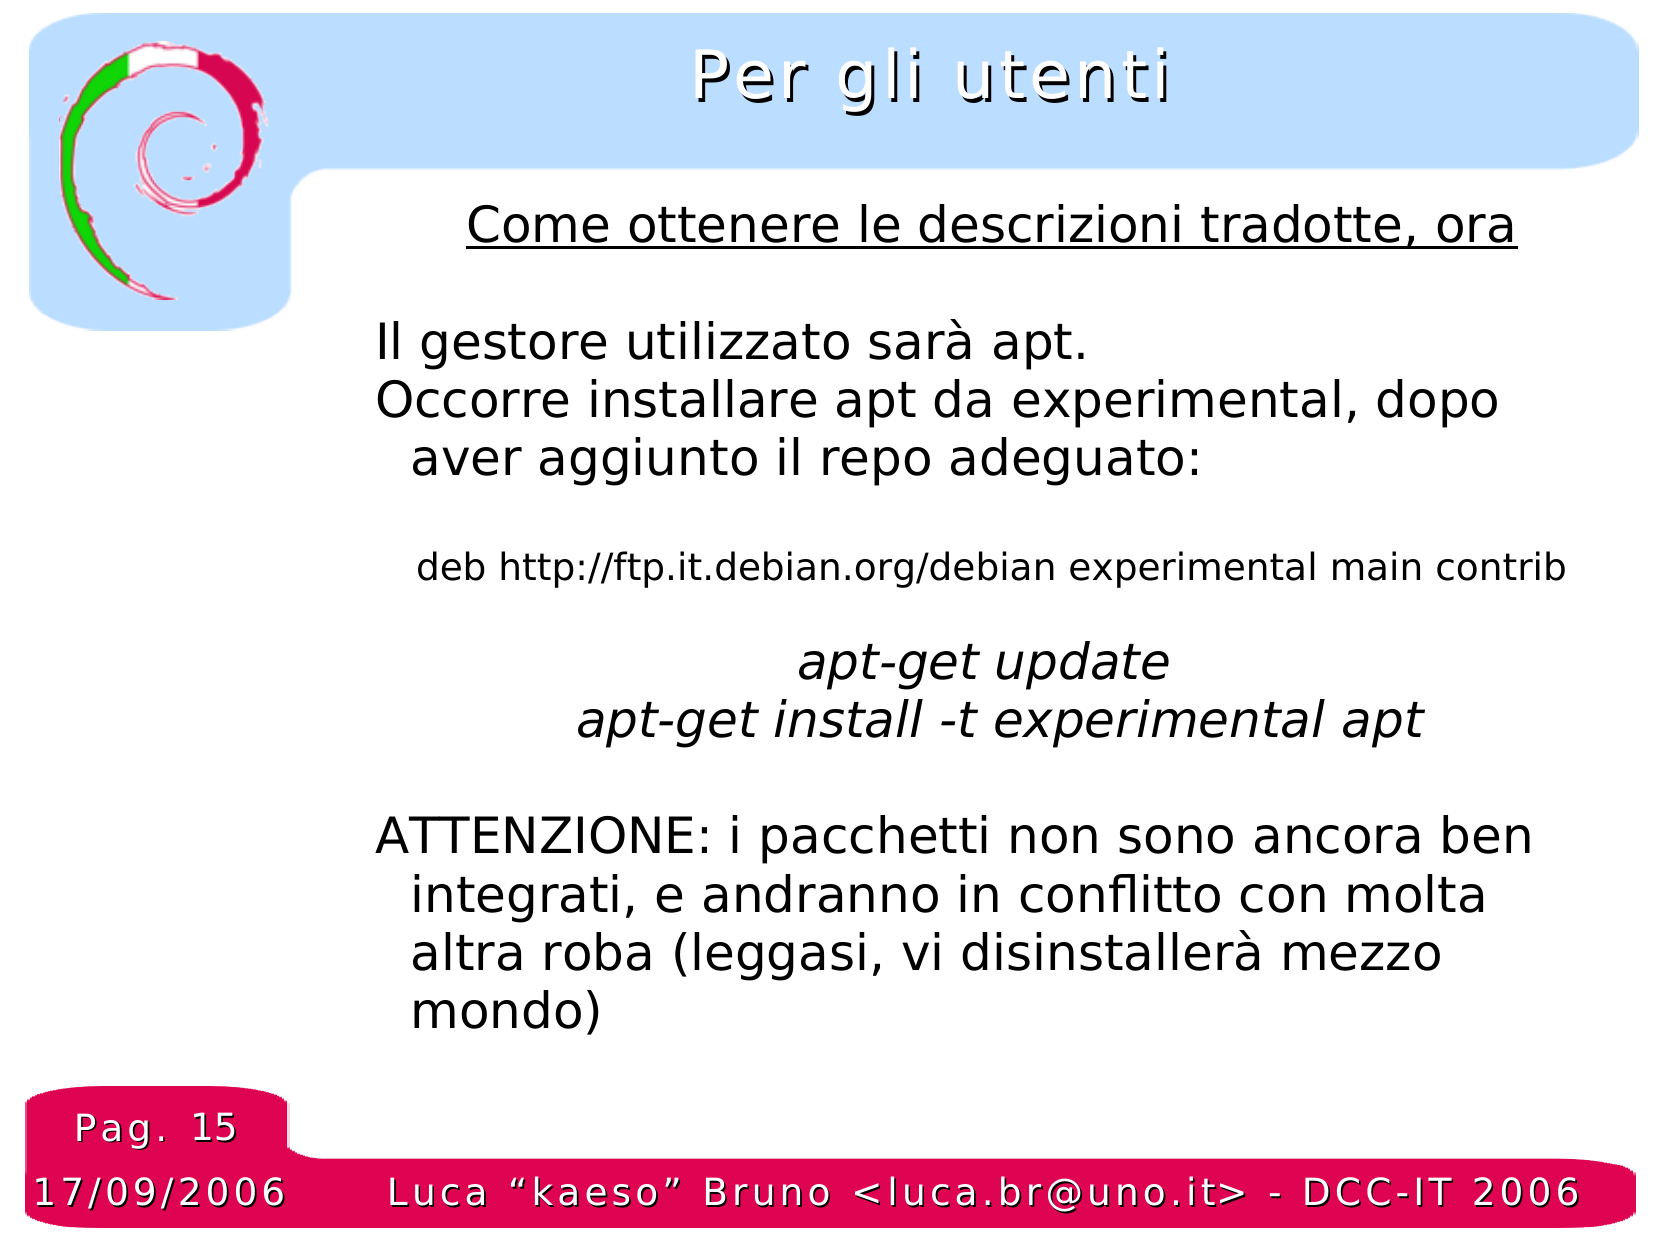

Per gli utenti
Come ottenere le descrizioni tradotte, ora
Il gestore utilizzato sarà apt.
Occorre installare apt da experimental, dopo aver aggiunto il repo adeguato:
deb http://ftp.it.debian.org/debian experimental main contrib
apt-get update
 apt-get install -t experimental apt
ATTENZIONE: i pacchetti non sono ancora ben integrati, e andranno in conflitto con molta altra roba (leggasi, vi disinstallerà mezzo mondo)
Pag.
17/09/2006
Luca “kaeso” Bruno <luca.br@uno.it> - DCC-IT 2006